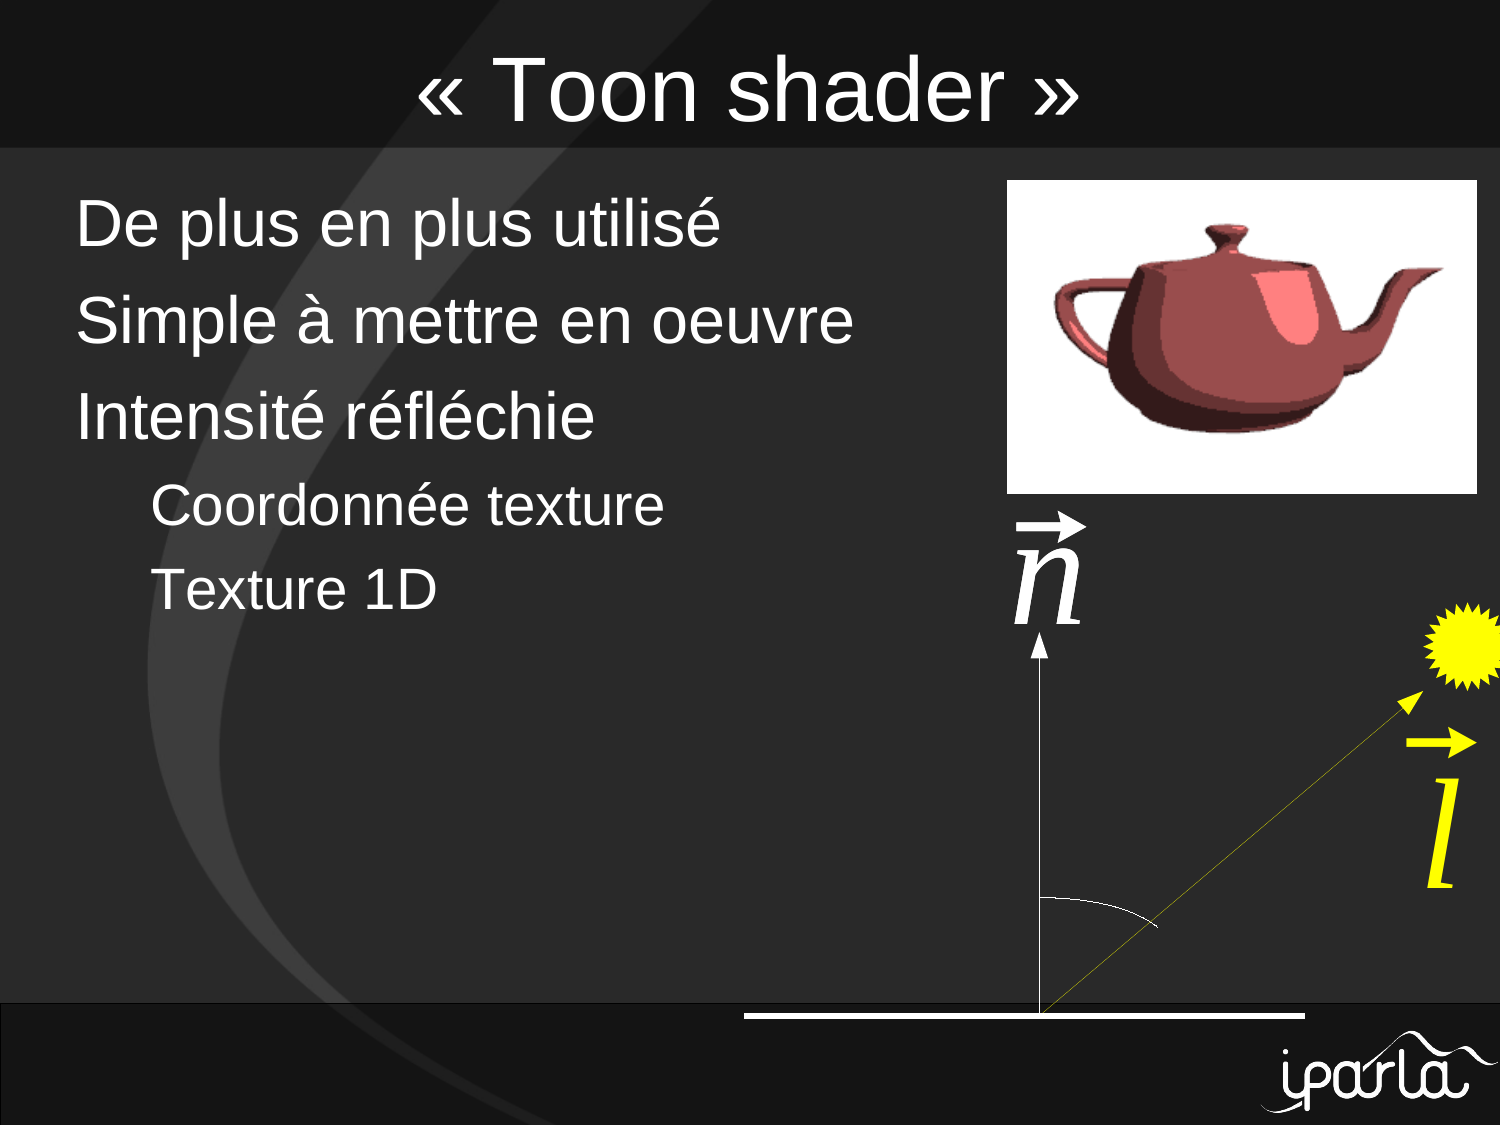

# « Toon shader »
De plus en plus utilisé
Simple à mettre en oeuvre
Intensité réfléchie
Coordonnée texture
Texture 1D